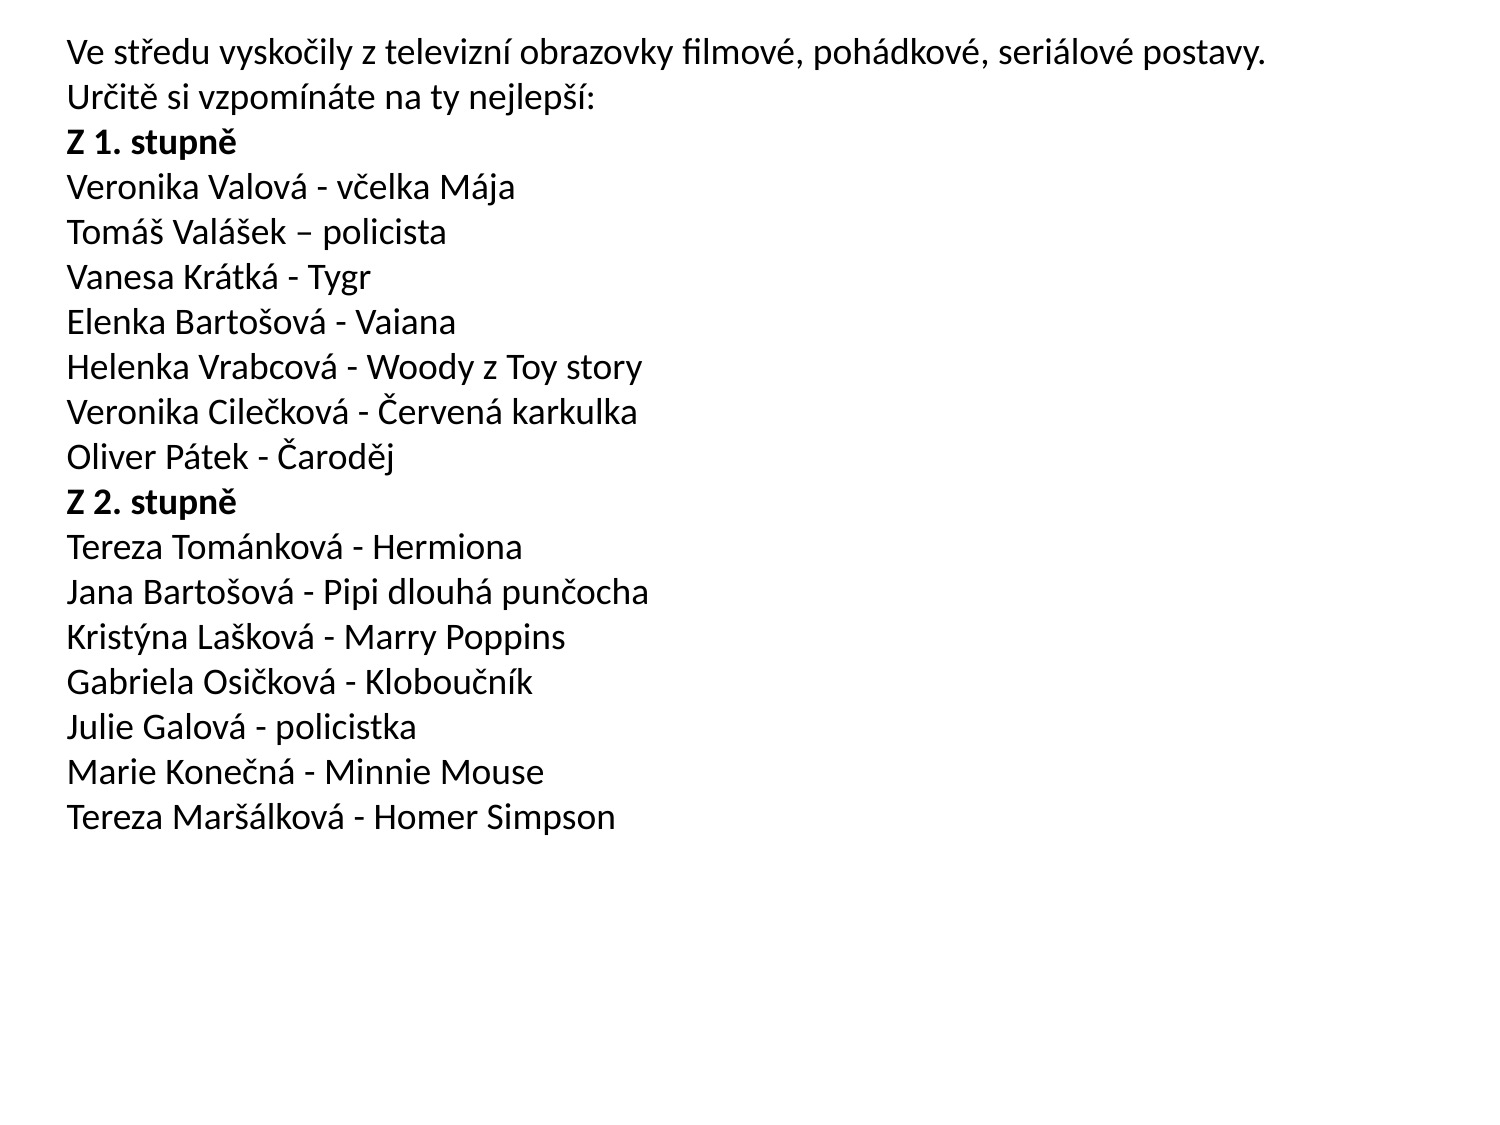

# Ve středu vyskočily z televizní obrazovky filmové, pohádkové, seriálové postavy. Určitě si vzpomínáte na ty nejlepší:
Z 1. stupně
Veronika Valová - včelka Mája
Tomáš Valášek – policista
Vanesa Krátká - Tygr
Elenka Bartošová - Vaiana
Helenka Vrabcová - Woody z Toy story
Veronika Cilečková - Červená karkulka
Oliver Pátek - Čaroděj
Z 2. stupně
Tereza Tománková - Hermiona
Jana Bartošová - Pipi dlouhá punčocha
Kristýna Lašková - Marry Poppins
Gabriela Osičková - Kloboučník
Julie Galová - policistka
Marie Konečná - Minnie Mouse
Tereza Maršálková - Homer Simpson